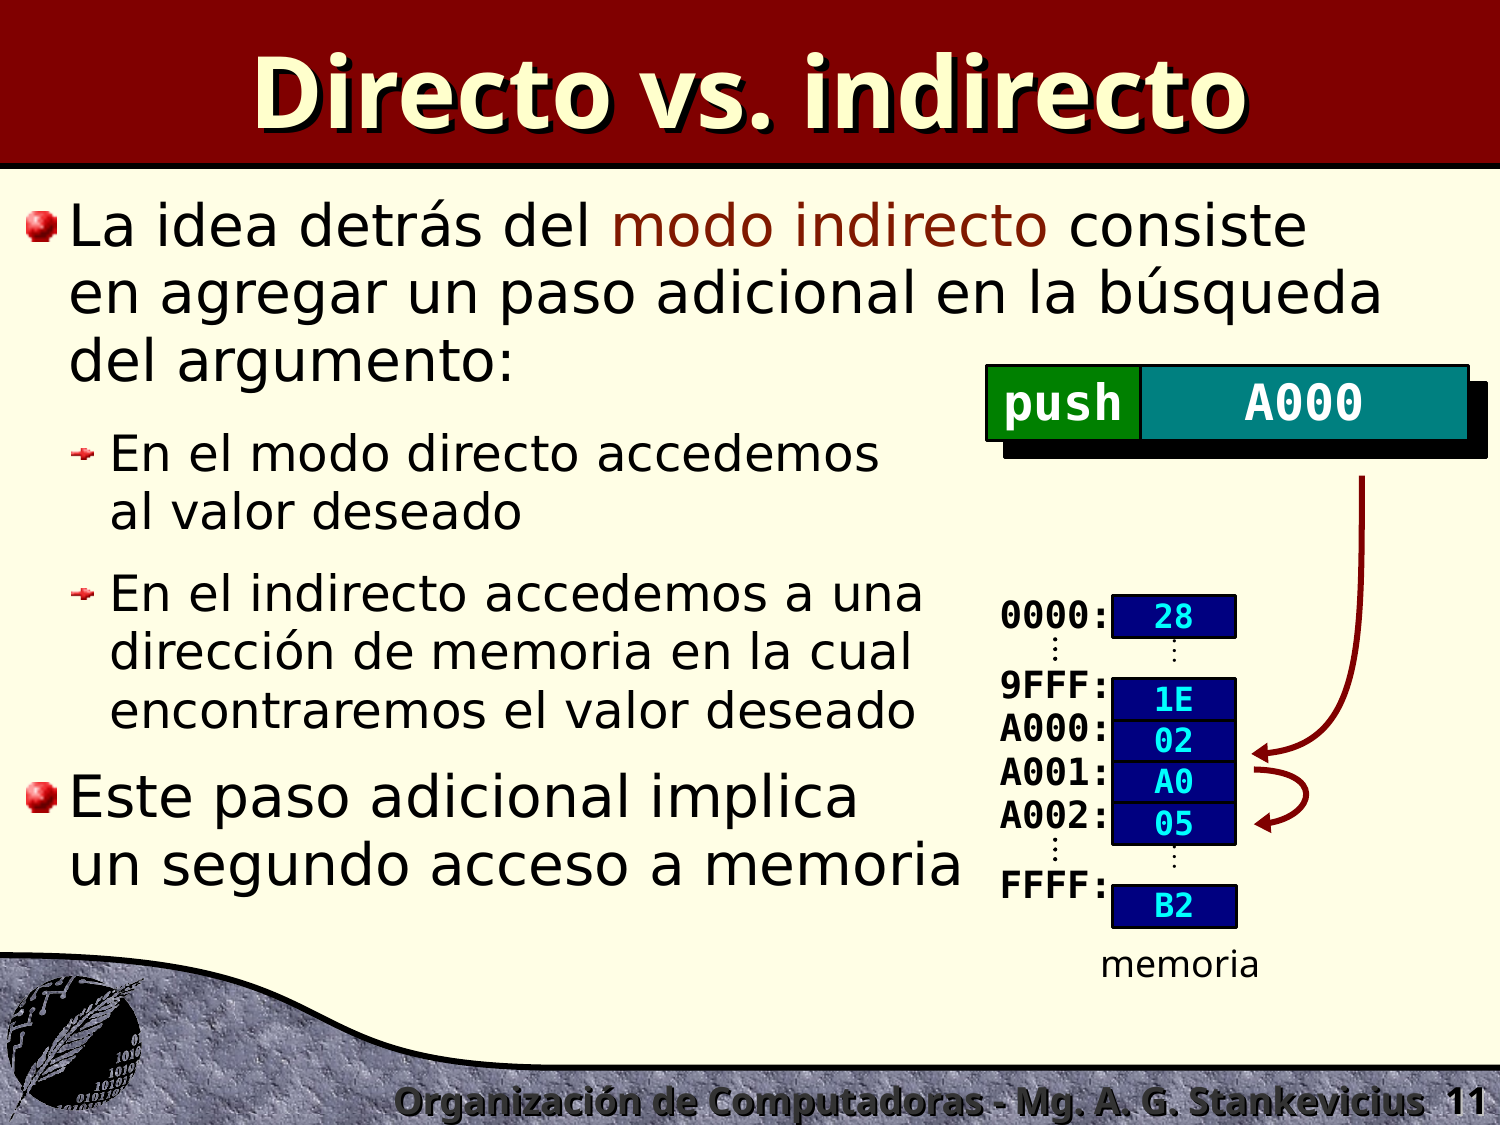

# Directo vs. indirecto
La idea detrás del modo indirecto consiste
en agregar un paso adicional en la búsqueda del argumento:
En el modo directo accedemos
al valor deseado
En el indirecto accedemos a una
dirección de memoria en la cual
encontraremos el valor deseado
Este paso adicional implica
un segundo acceso a memoria
push
A000
0000:
⋮
9FFF:
A000:
A001:
A002:
⋮
FFFF:
28
⋮
1E
02
A0
05
⋮
B2
memoria
11